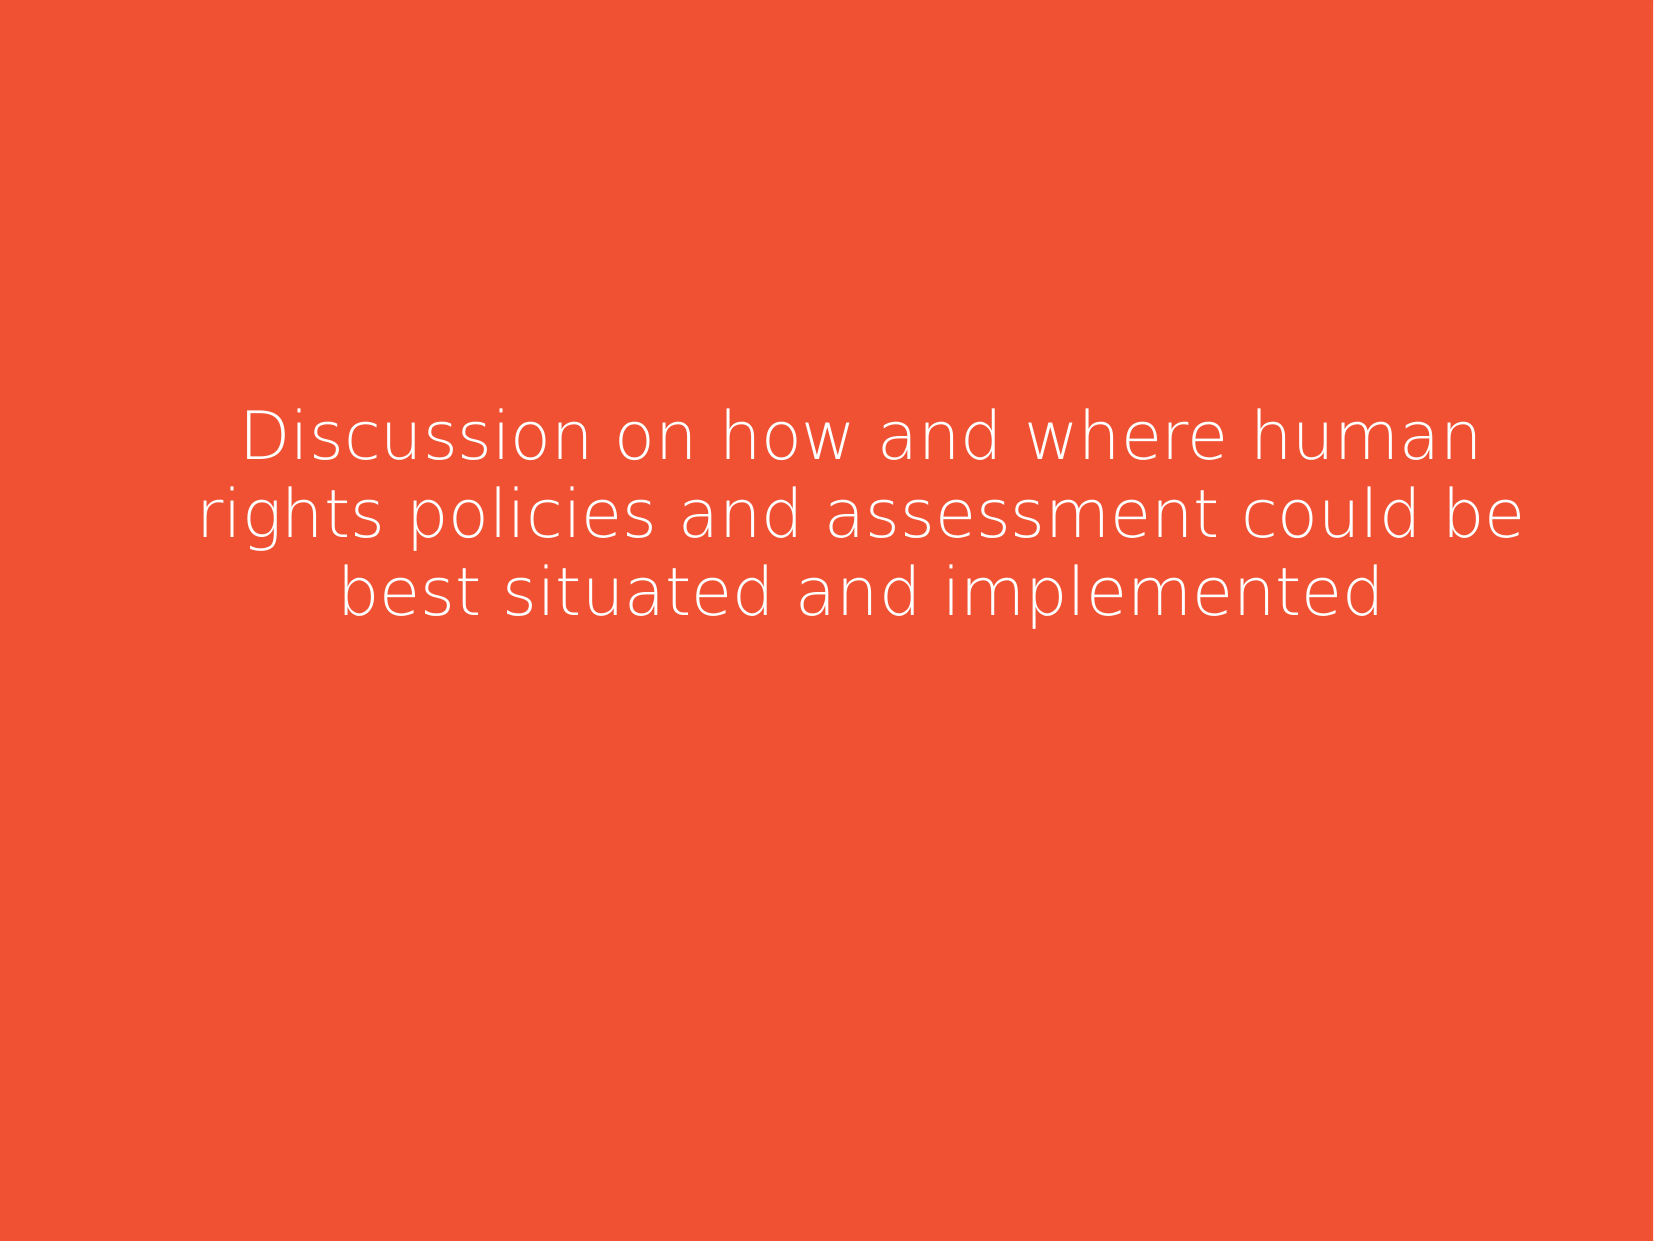

#
Discussion on how and where human rights policies and assessment could be best situated and implemented